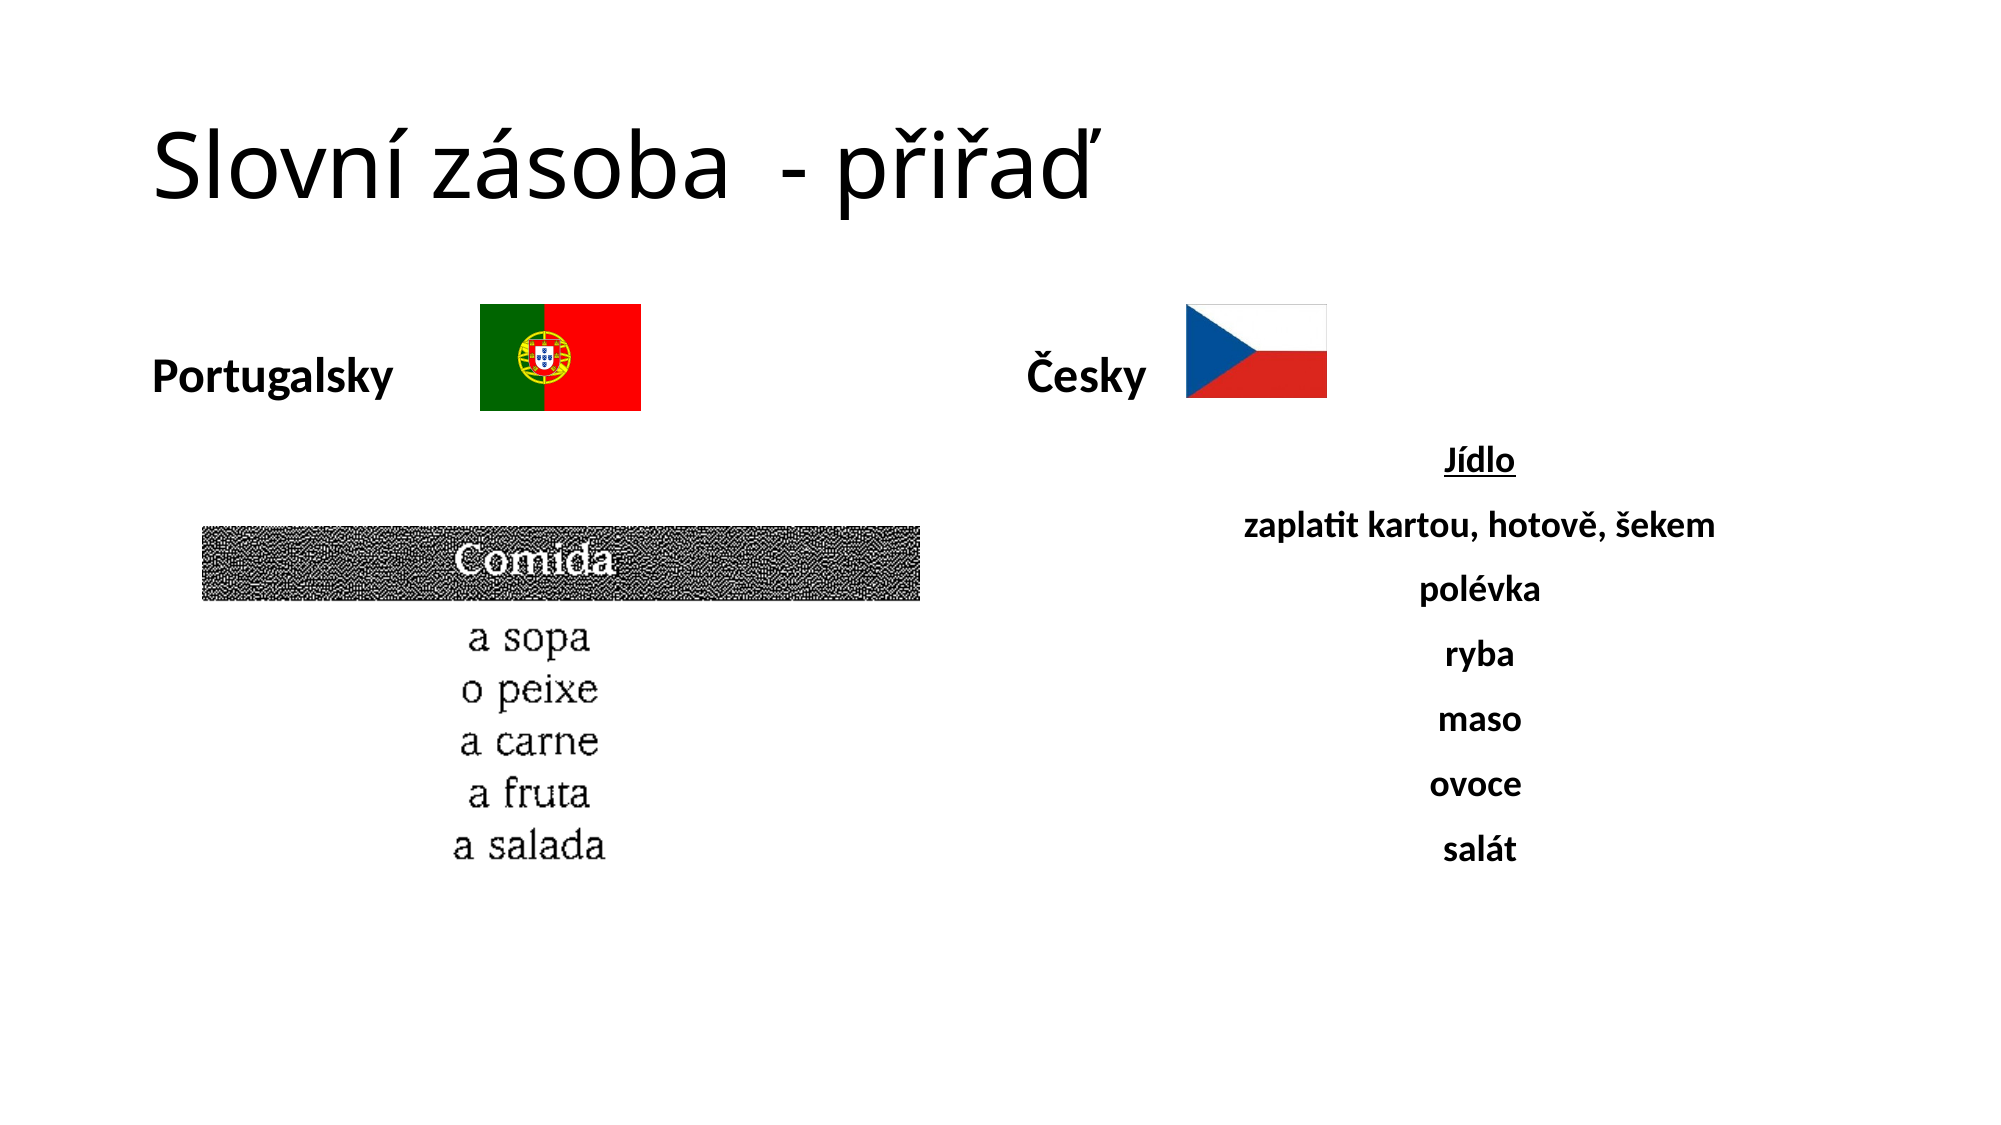

# Slovní zásoba - přiřaď
Portugalsky
Česky
Jídlo
zaplatit kartou, hotově, šekem
polévka
ryba
maso
ovoce
salát